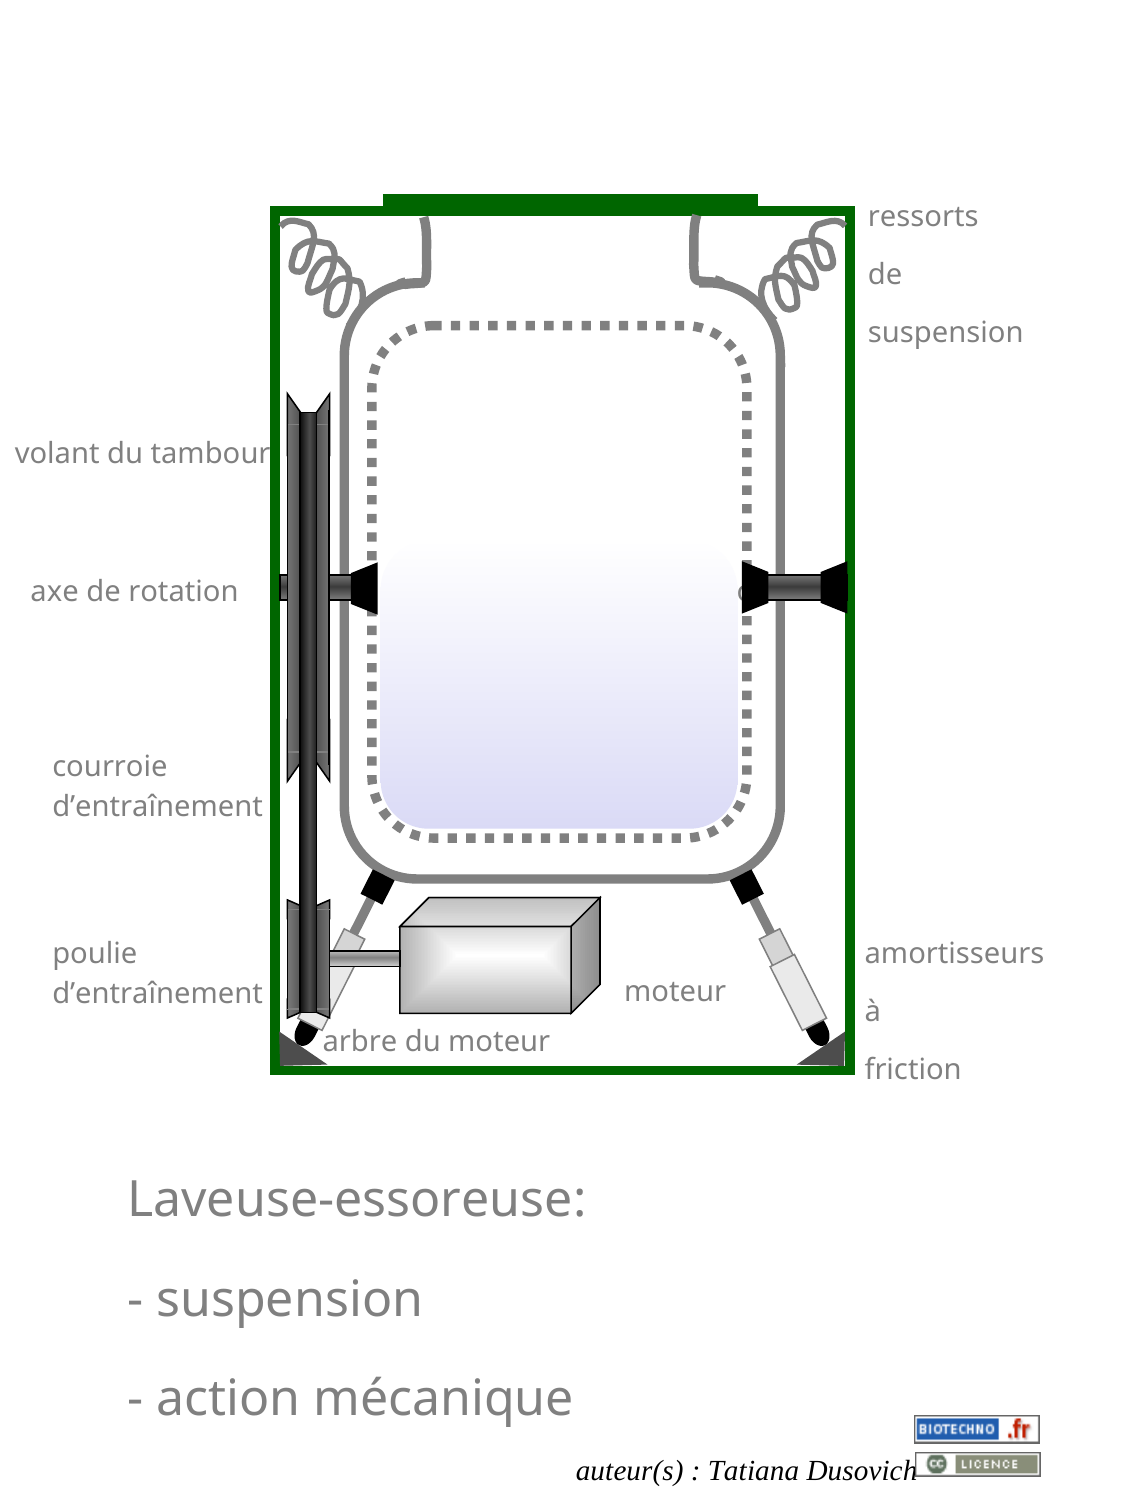

ressorts
de
suspension
volant du tambour
axe de rotation du tambour
courroie d’entraînement
poulie d’entraînement
amortisseurs
à
friction
moteur
arbre du moteur
Laveuse-essoreuse:
- suspension
- action mécanique